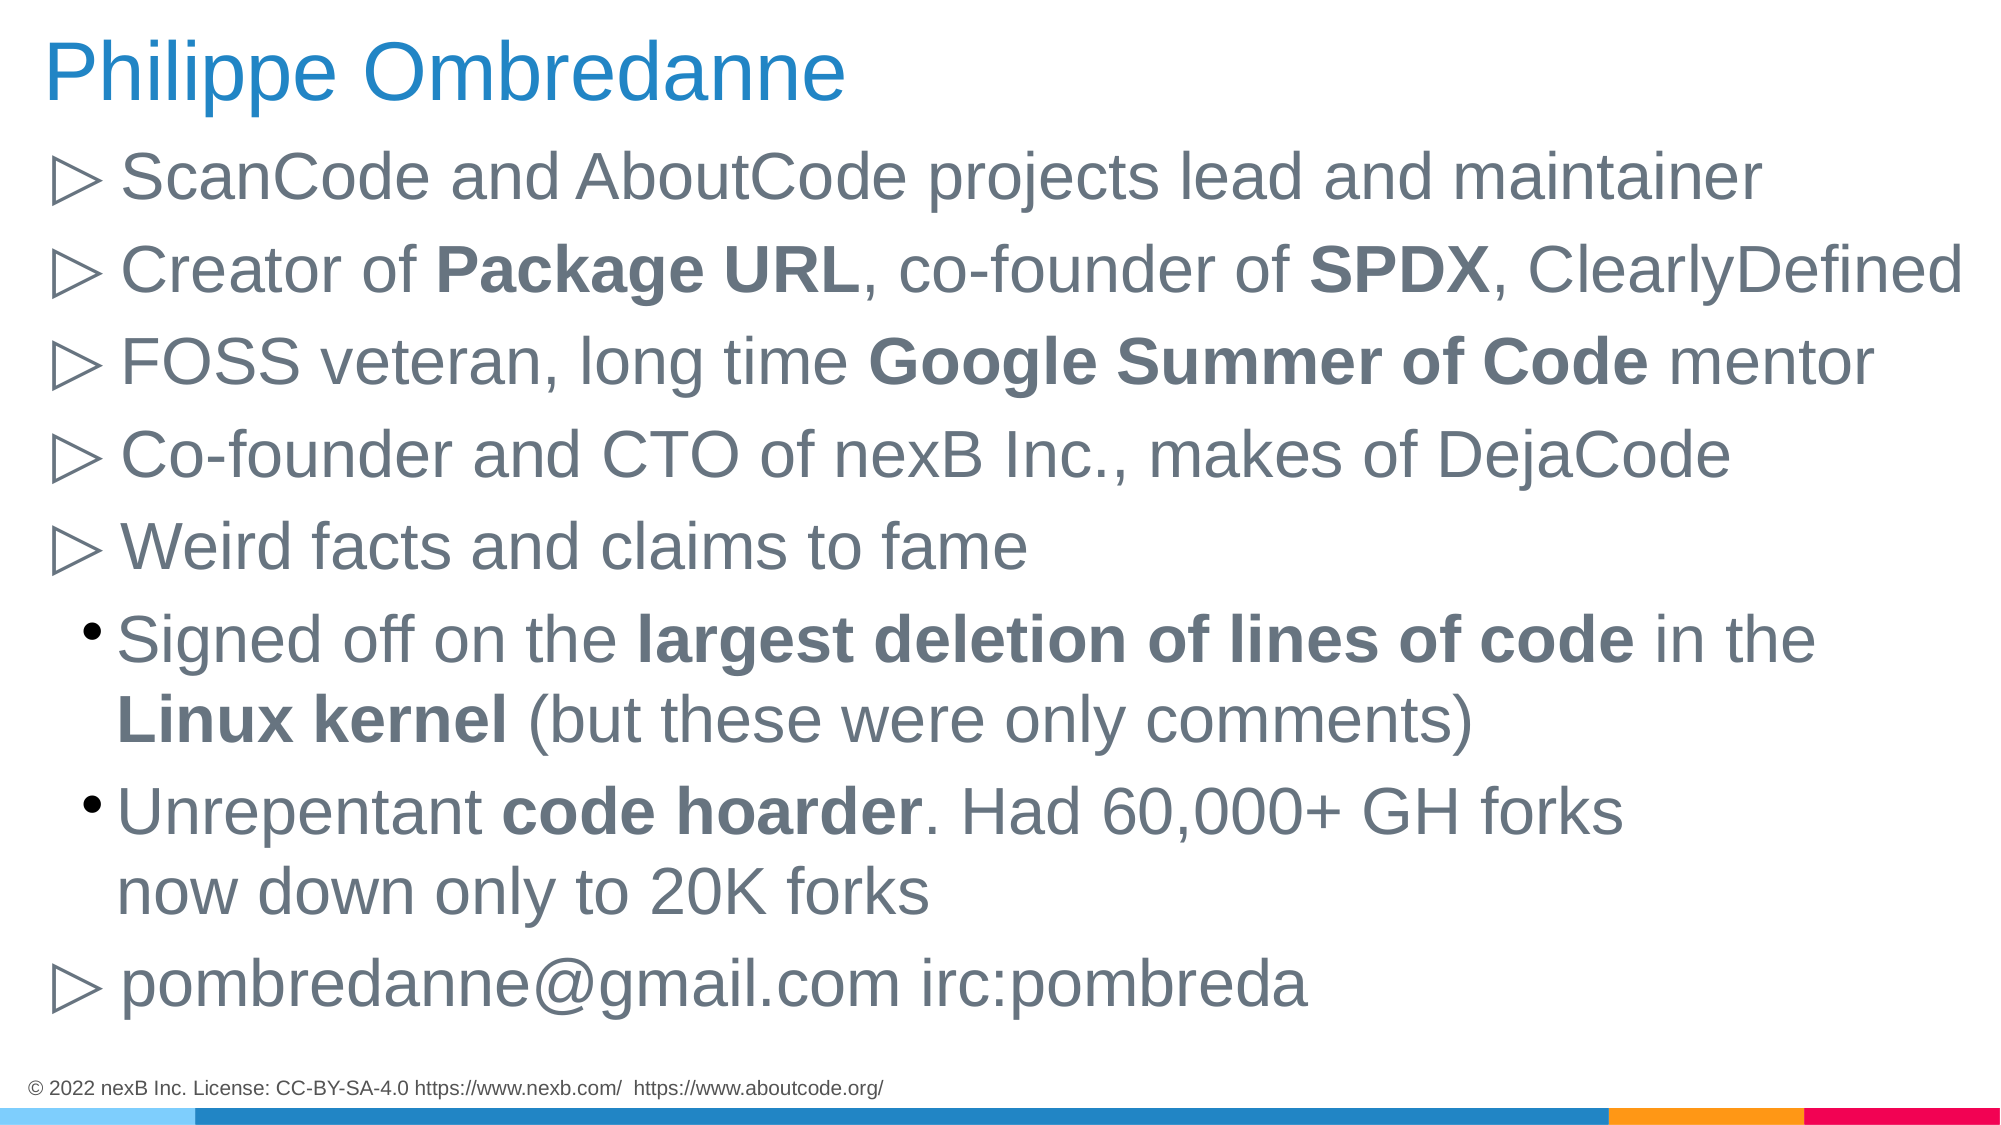

Philippe Ombredanne
ScanCode and AboutCode projects lead and maintainer
Creator of Package URL, co-founder of SPDX, ClearlyDefined
FOSS veteran, long time Google Summer of Code mentor
Co-founder and CTO of nexB Inc., makes of DejaCode
Weird facts and claims to fame
Signed off on the largest deletion of lines of code in the Linux kernel (but these were only comments)
Unrepentant code hoarder. Had 60,000+ GH forks
now down only to 20K forks
pombredanne@gmail.com irc:pombreda